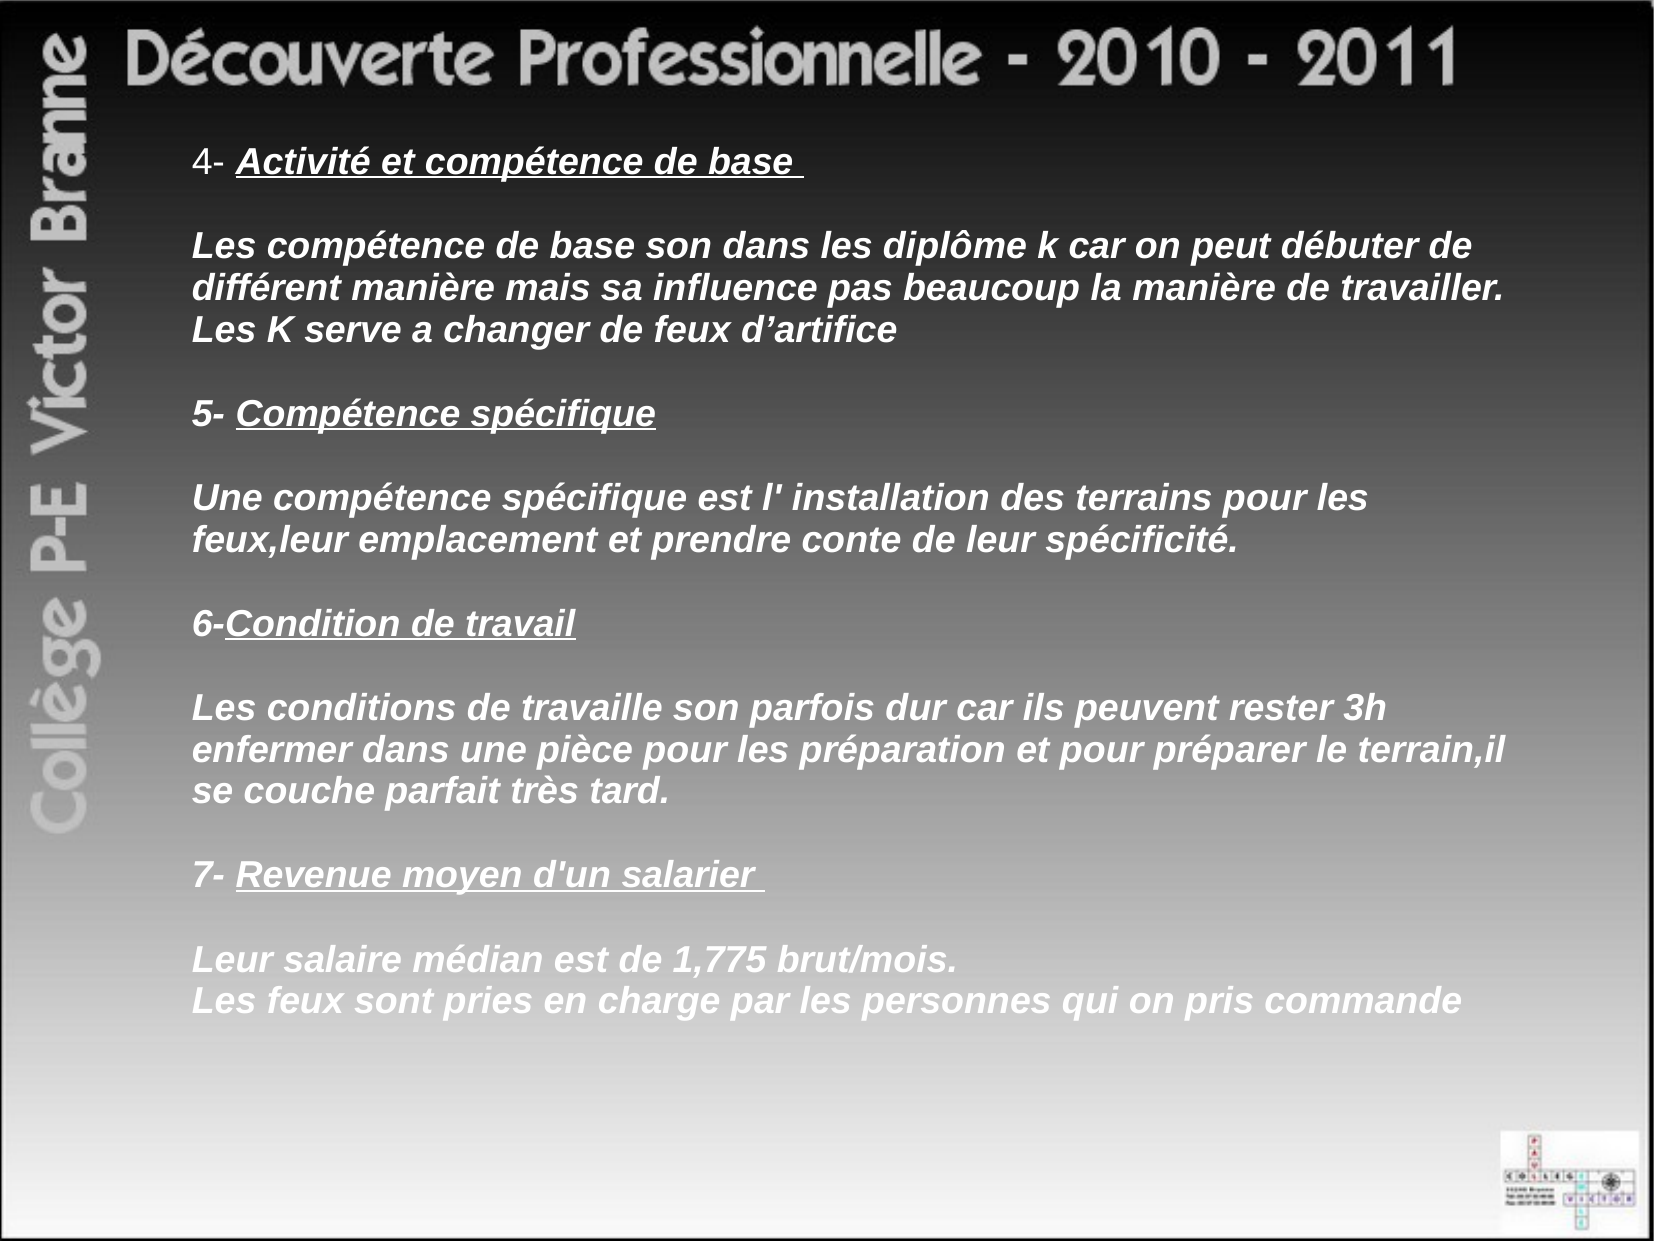

4- Activité et compétence de base
Les compétence de base son dans les diplôme k car on peut débuter de différent manière mais sa influence pas beaucoup la manière de travailler.
Les K serve a changer de feux d’artifice
5- Compétence spécifique
Une compétence spécifique est l' installation des terrains pour les feux,leur emplacement et prendre conte de leur spécificité.
6-Condition de travail
Les conditions de travaille son parfois dur car ils peuvent rester 3h enfermer dans une pièce pour les préparation et pour préparer le terrain,il se couche parfait très tard.
7- Revenue moyen d'un salarier
Leur salaire médian est de 1,775 brut/mois.
Les feux sont pries en charge par les personnes qui on pris commande